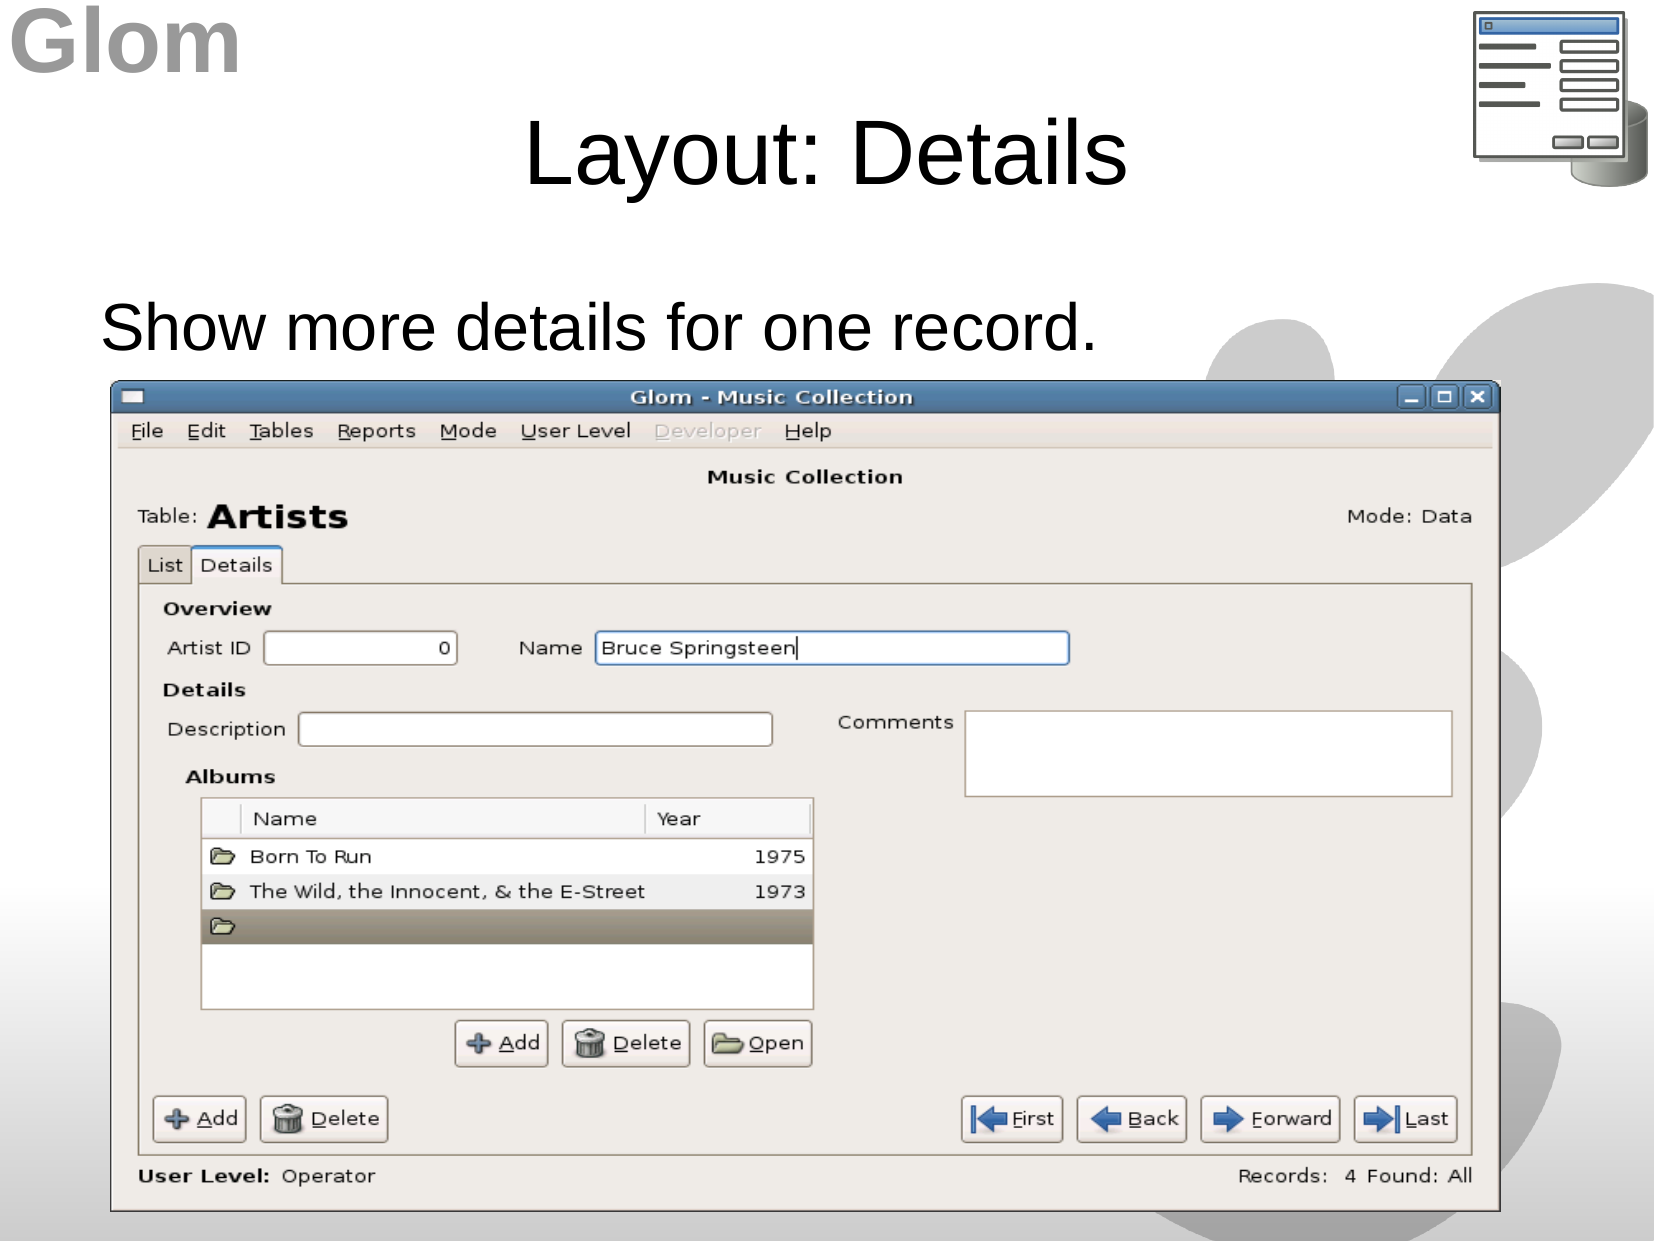

# Layout: Details
Show more details for one record.